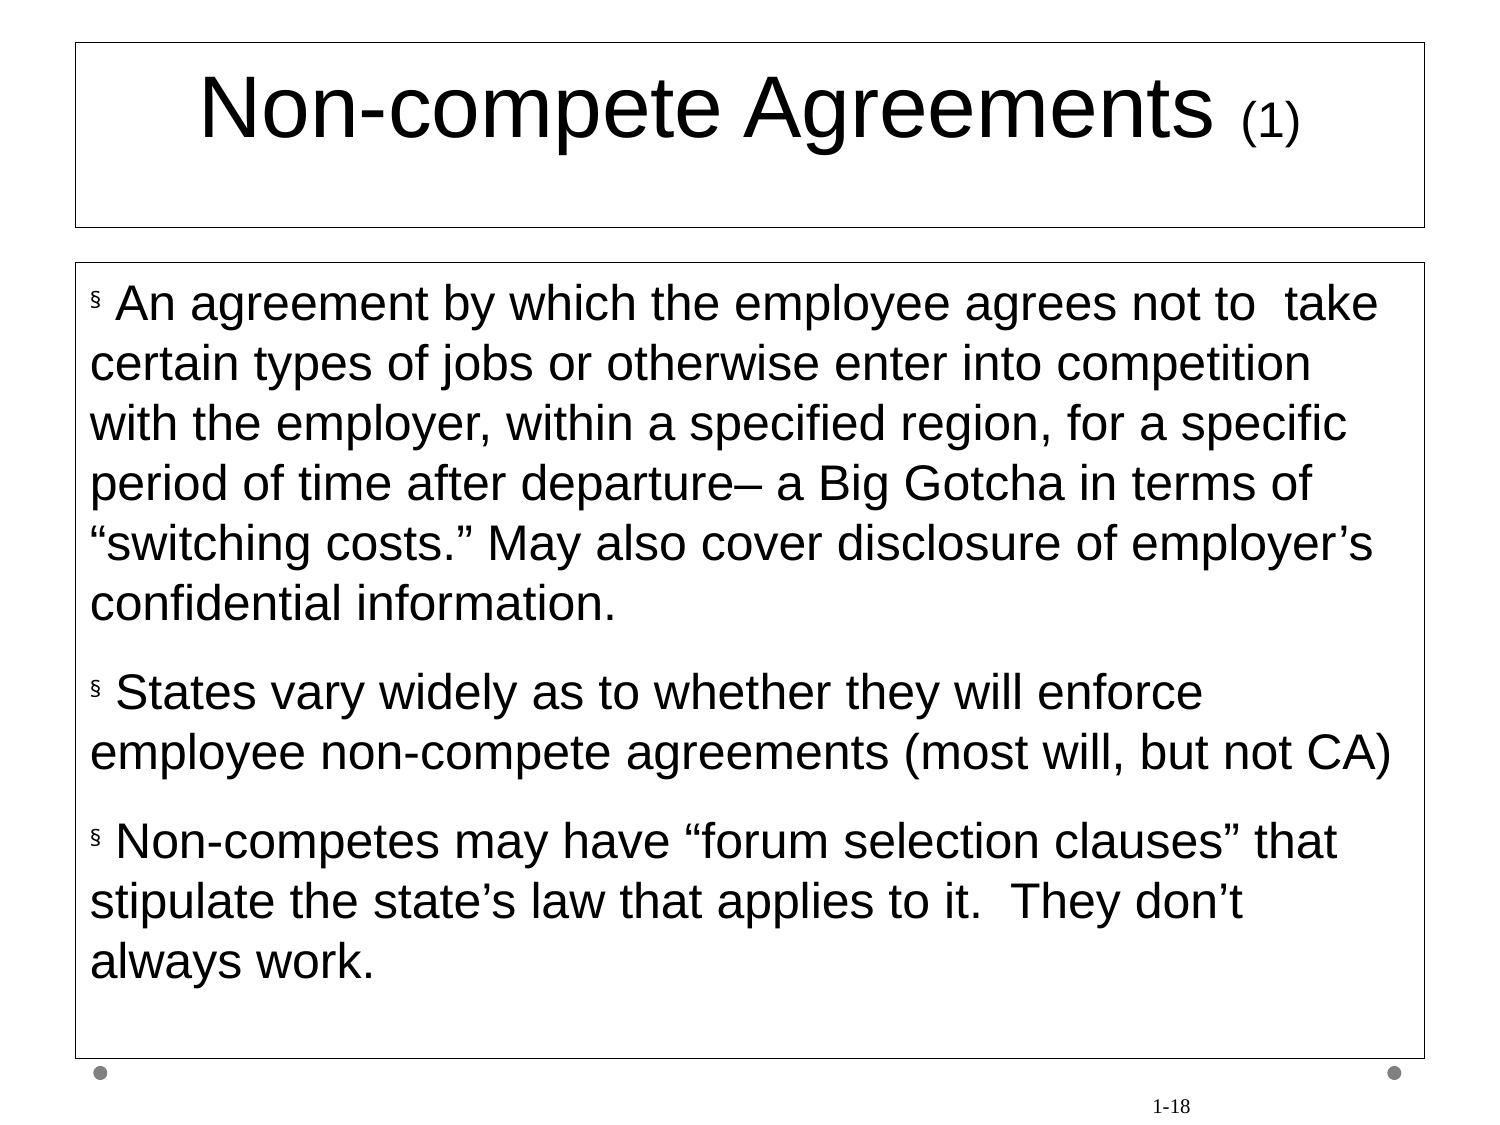

# Non-compete Agreements (1)
 An agreement by which the employee agrees not to take certain types of jobs or otherwise enter into competition with the employer, within a specified region, for a specific period of time after departure– a Big Gotcha in terms of “switching costs.” May also cover disclosure of employer’s confidential information.
 States vary widely as to whether they will enforce employee non-compete agreements (most will, but not CA)
 Non-competes may have “forum selection clauses” that stipulate the state’s law that applies to it. They don’t always work.